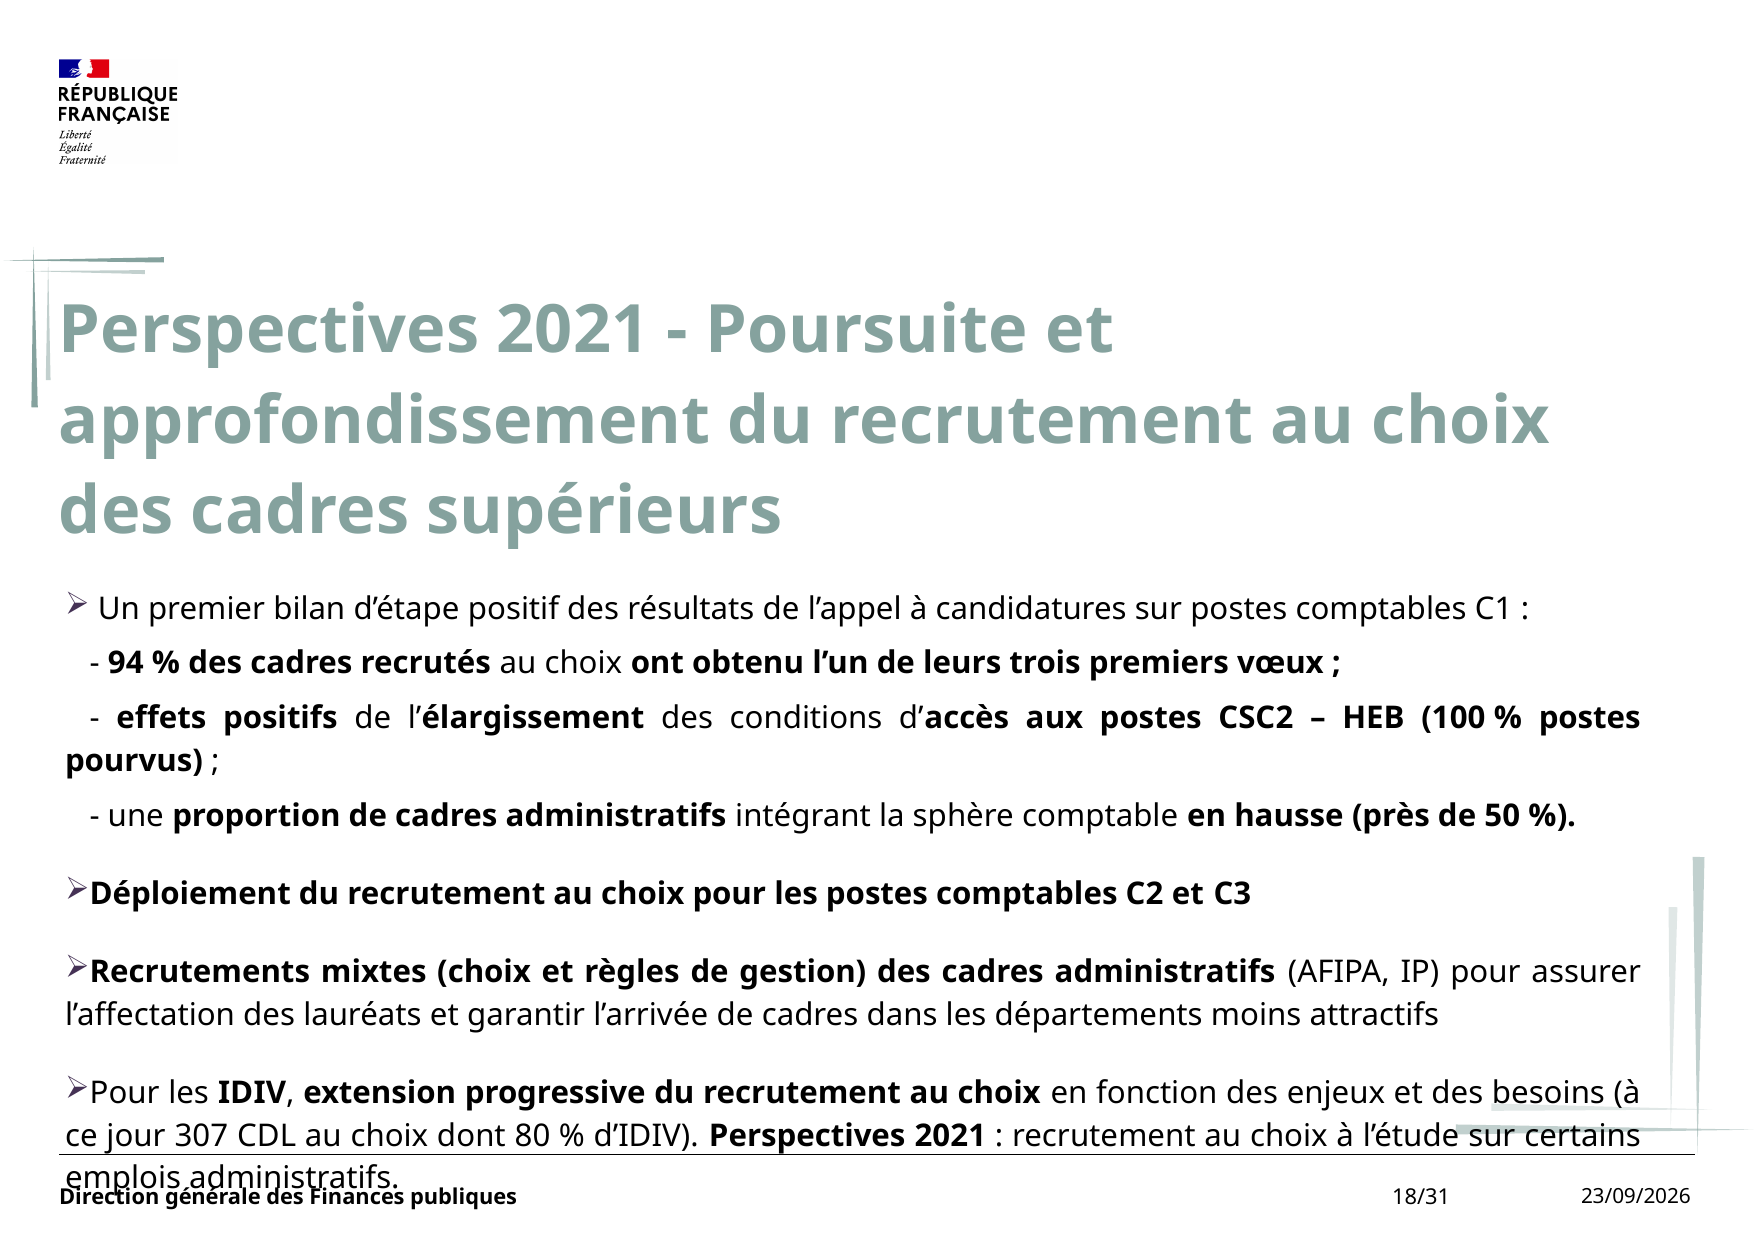

# Perspectives 2021 - Poursuite et approfondissement du recrutement au choix des cadres supérieurs
 Un premier bilan d’étape positif des résultats de l’appel à candidatures sur postes comptables C1 :
- 94 % des cadres recrutés au choix ont obtenu l’un de leurs trois premiers vœux ;
- effets positifs de l’élargissement des conditions d’accès aux postes CSC2 – HEB (100 % postes pourvus) ;
- une proportion de cadres administratifs intégrant la sphère comptable en hausse (près de 50 %).
Déploiement du recrutement au choix pour les postes comptables C2 et C3
Recrutements mixtes (choix et règles de gestion) des cadres administratifs (AFIPA, IP) pour assurer l’affectation des lauréats et garantir l’arrivée de cadres dans les départements moins attractifs
Pour les IDIV, extension progressive du recrutement au choix en fonction des enjeux et des besoins (à ce jour 307 CDL au choix dont 80 % d’IDIV). Perspectives 2021 : recrutement au choix à l’étude sur certains emplois administratifs.